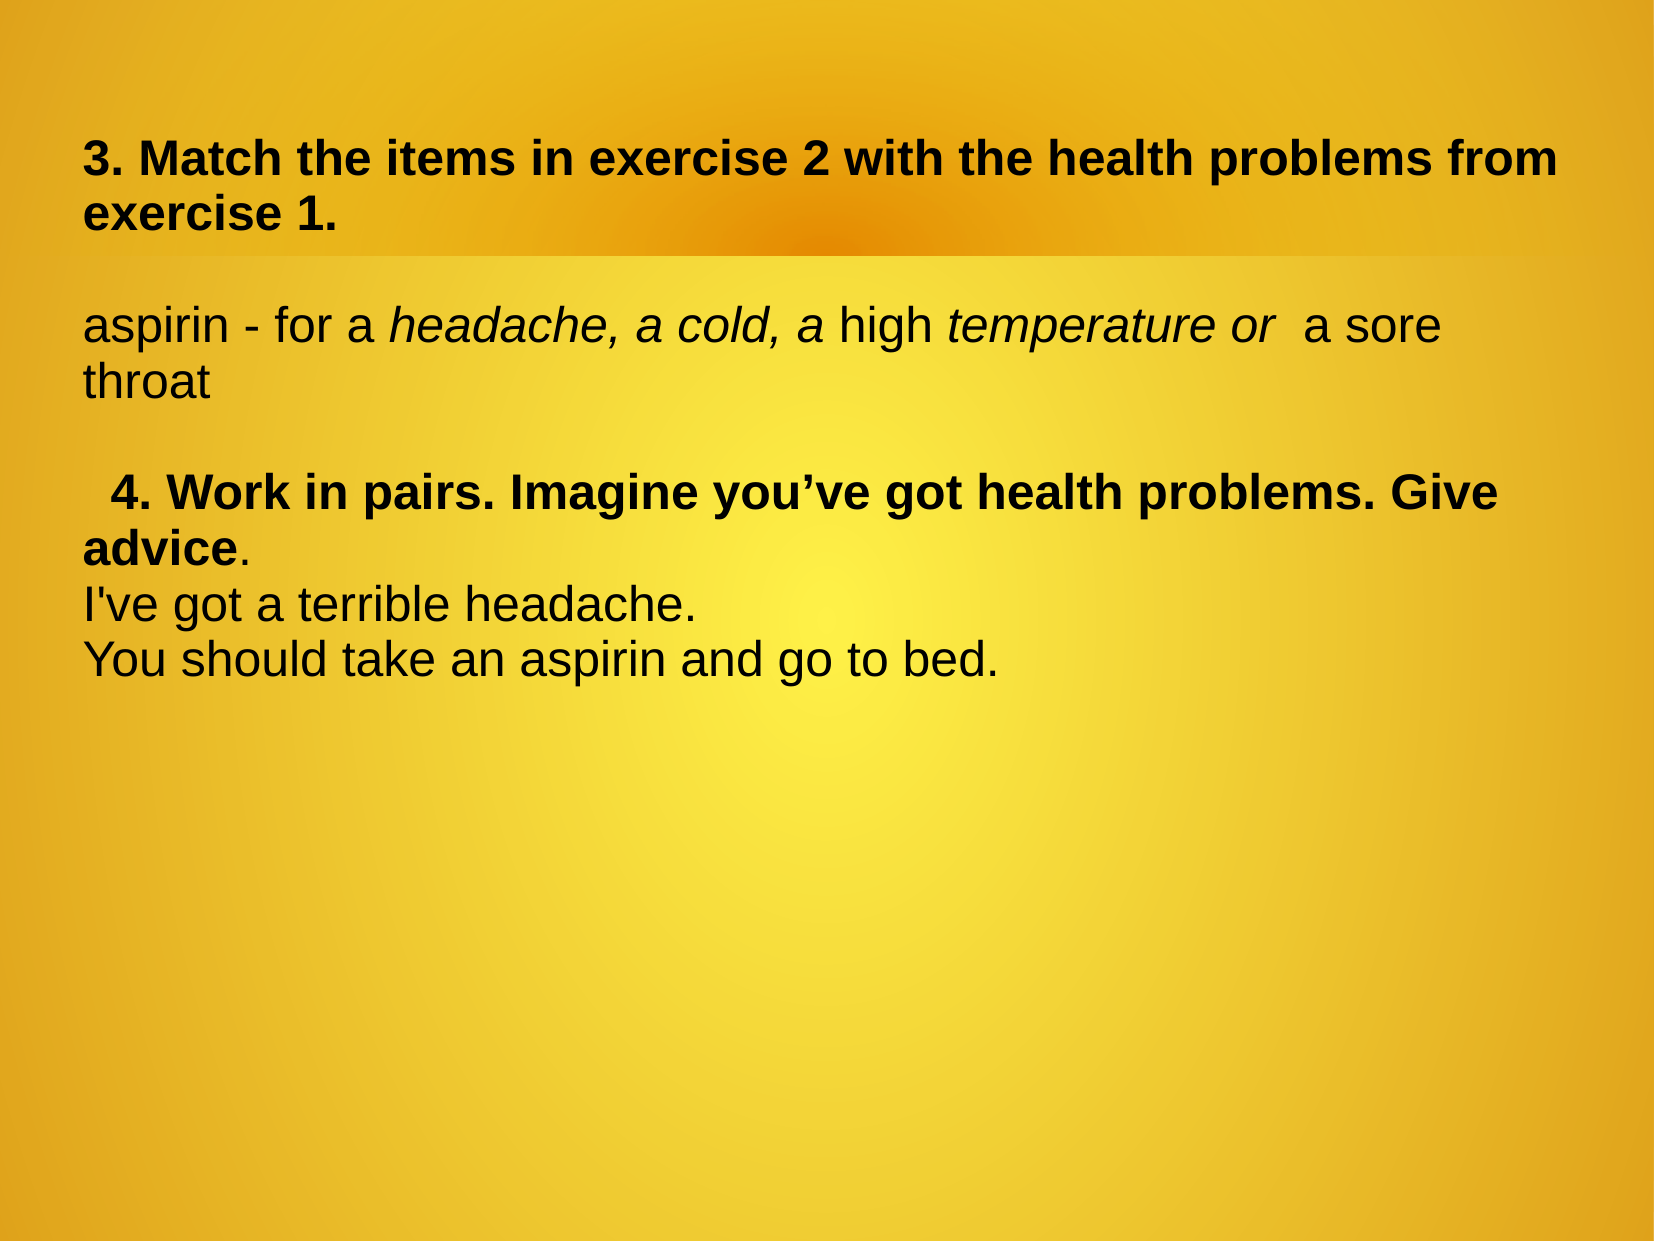

# 3. Match the items in exercise 2 with the health problems from exercise 1.
aspirin - for a headache, a cold, a high temperature or a sore throat
 4. Work in pairs. Imagine you’ve got health problems. Give advice.
I've got a terrible headache.
You should take an aspirin and go to bed.